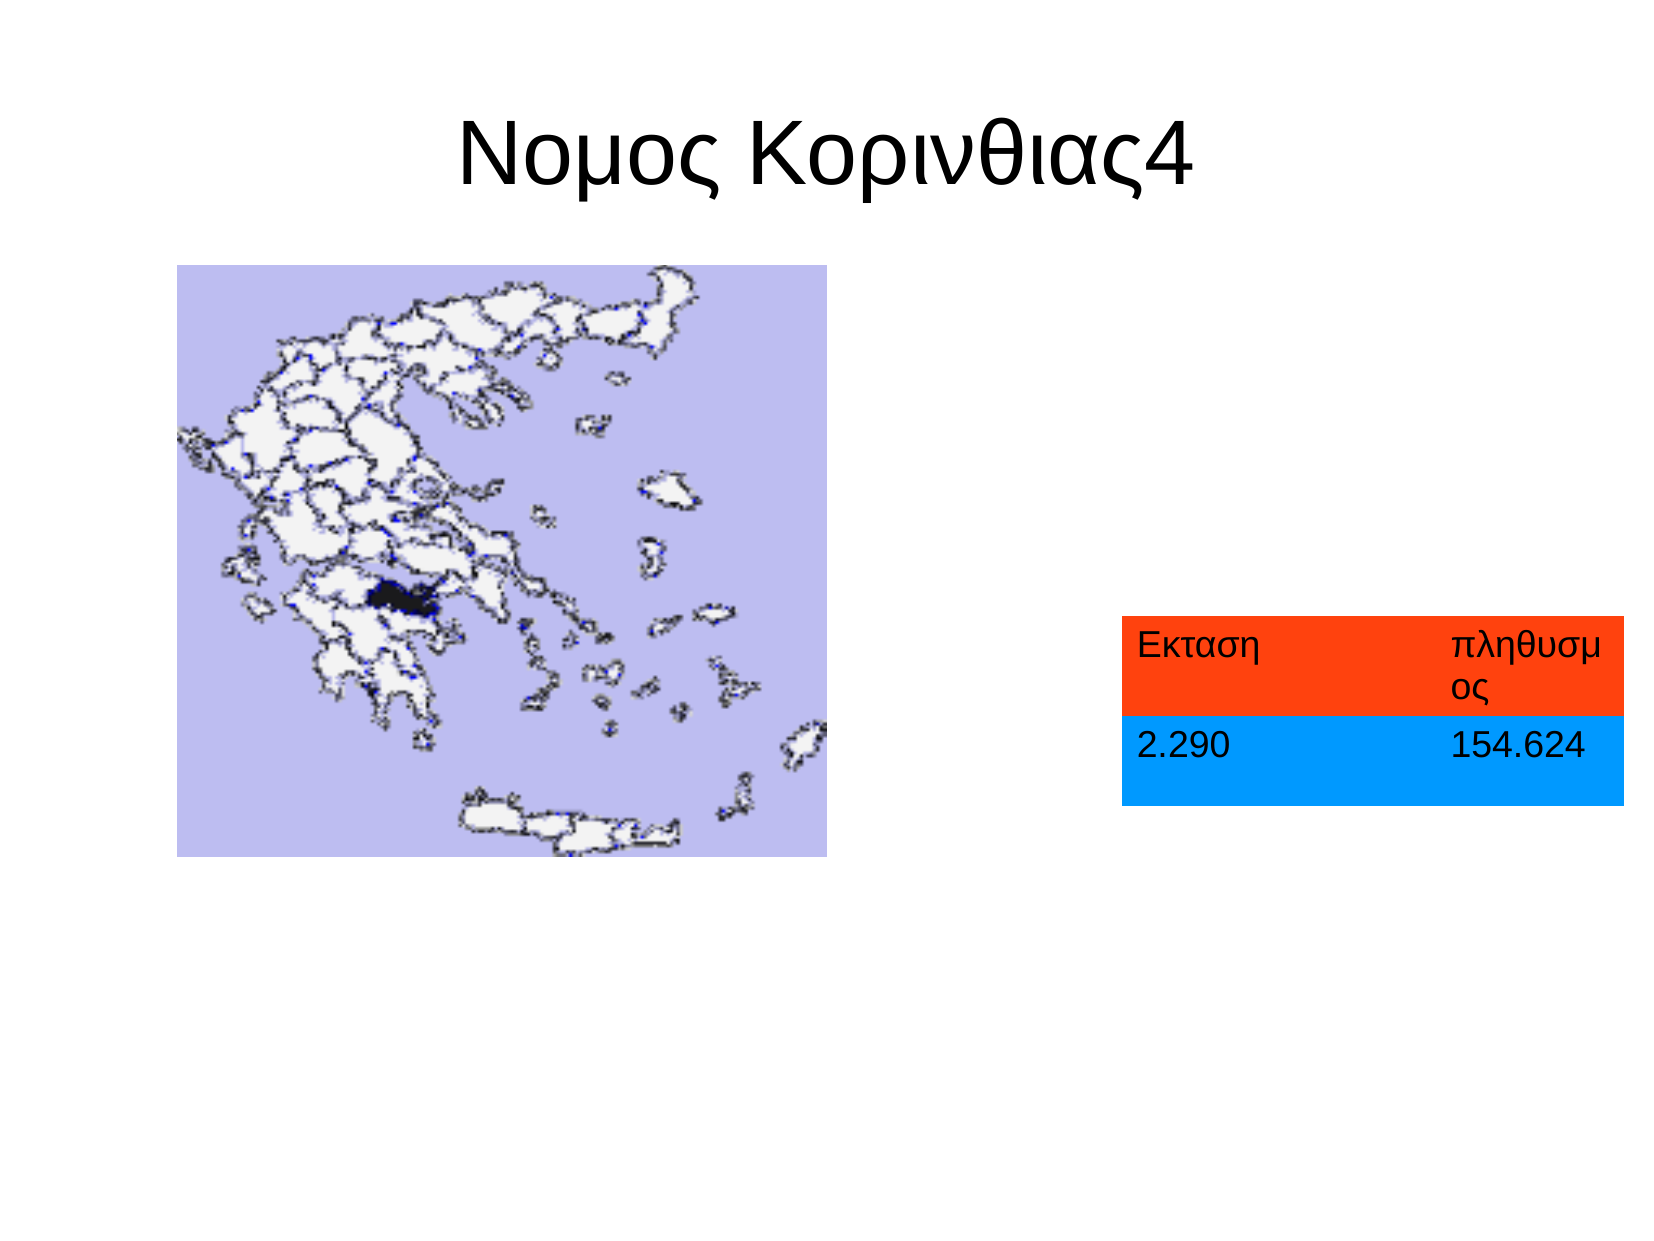

# Νομος Κορινθιας4
| Εκταση | πληθυσμος |
| --- | --- |
| 2.290 | 154.624 |